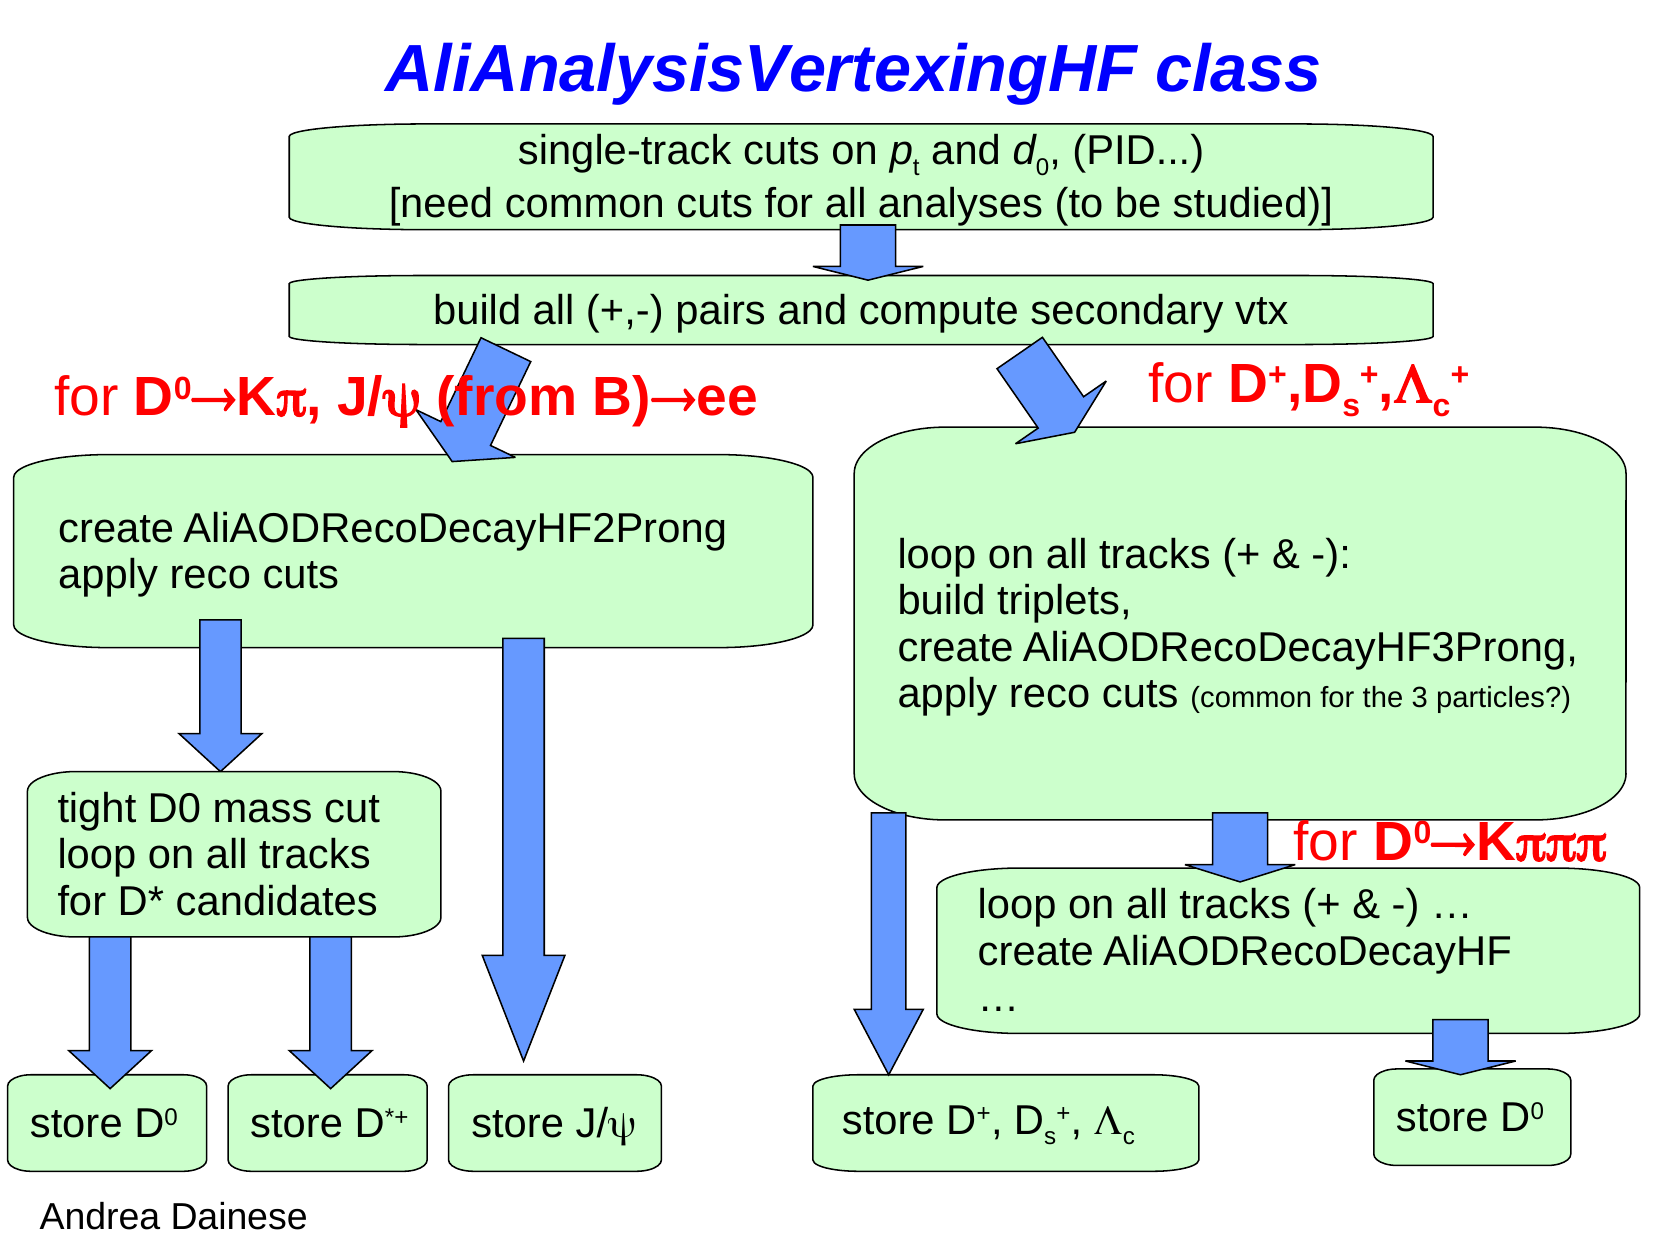

# AliAnalysisVertexingHF class
single-track cuts on pt and d0, (PID...)
[need common cuts for all analyses (to be studied)]
build all (+,-) pairs and compute secondary vtx
for D+,Ds+,c+
for D0K, J/ (from B)ee
loop on all tracks (+ & -):
build triplets,
create AliAODRecoDecayHF3Prong,
apply reco cuts (common for the 3 particles?)
create AliAODRecoDecayHF2Prong
apply reco cuts
tight D0 mass cut
loop on all tracks
for D* candidates
for D0K
loop on all tracks (+ & -) …
create AliAODRecoDecayHF
…
store D0
store D0
store D*+
store J/
store D+, Ds+, c
Andrea Dainese